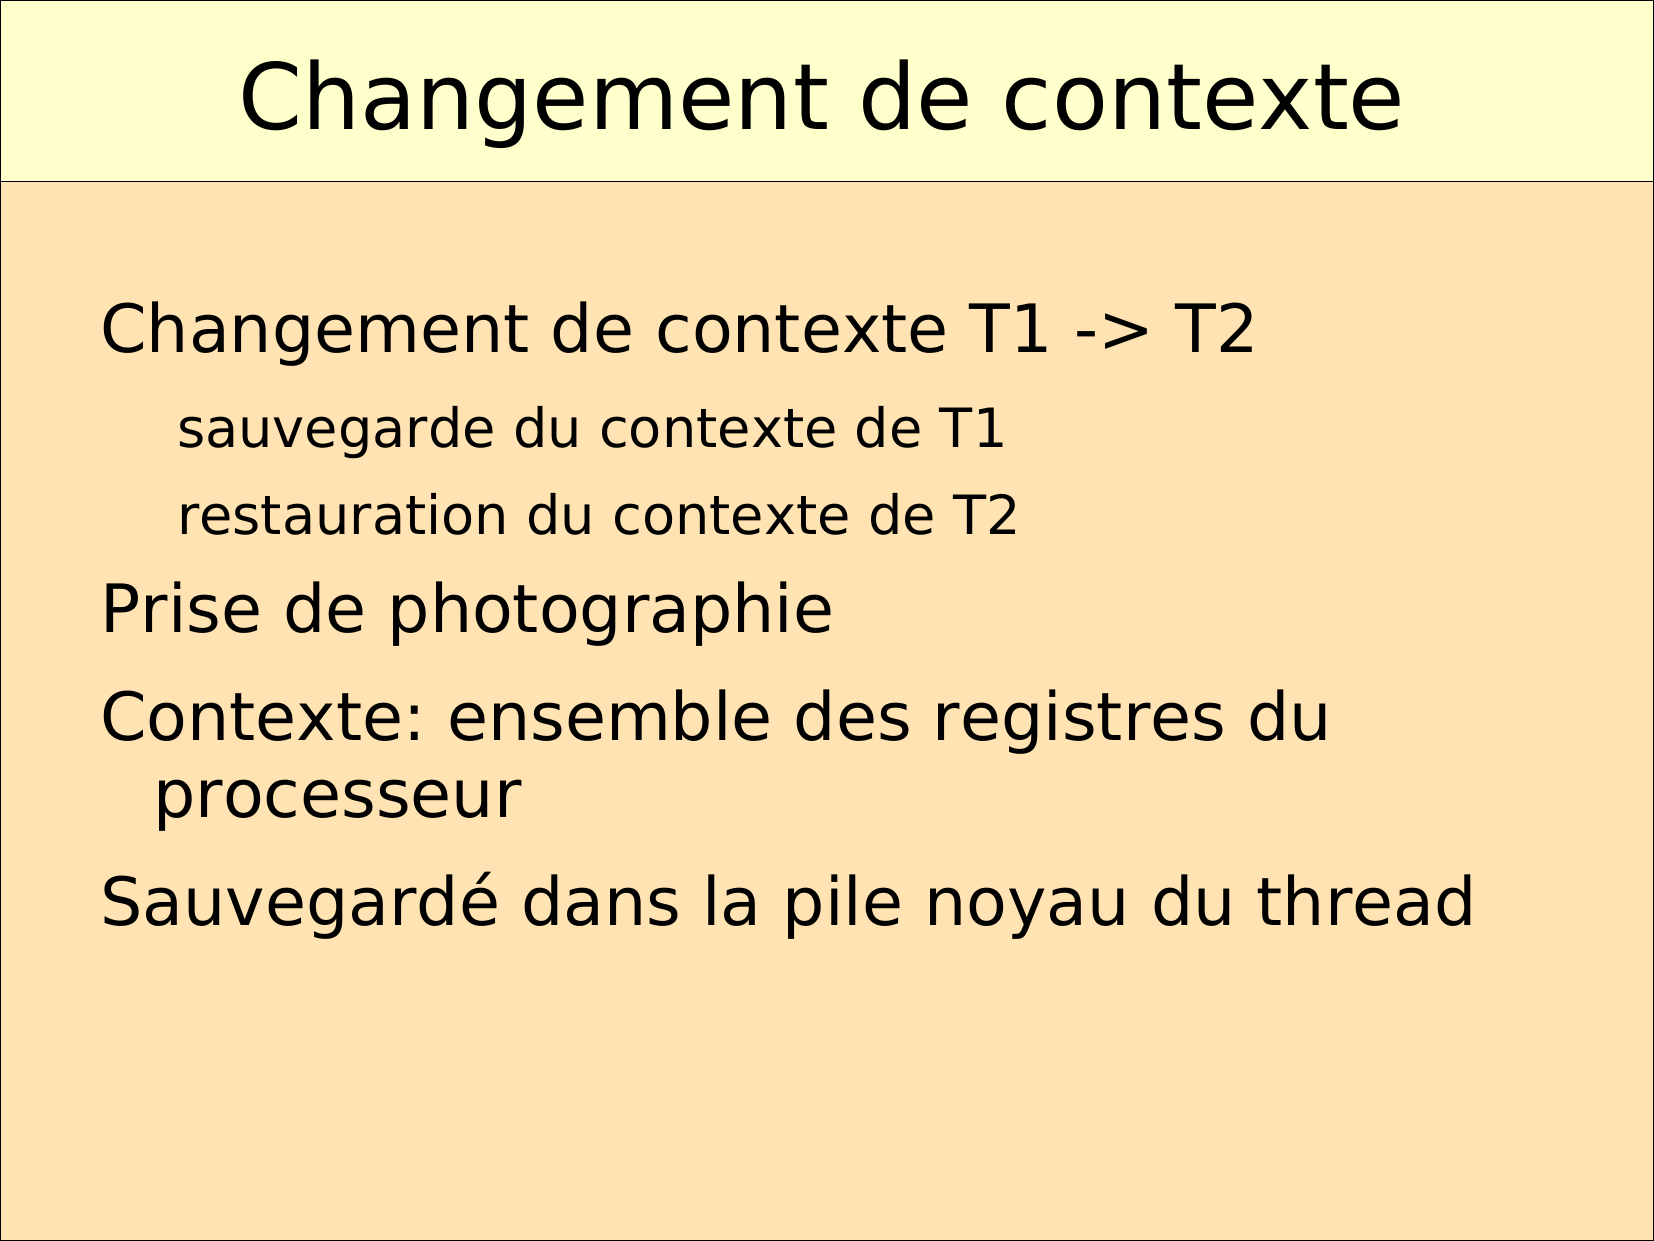

# Changement de contexte
Changement de contexte T1 -> T2
sauvegarde du contexte de T1
restauration du contexte de T2
Prise de photographie
Contexte: ensemble des registres du processeur
Sauvegardé dans la pile noyau du thread